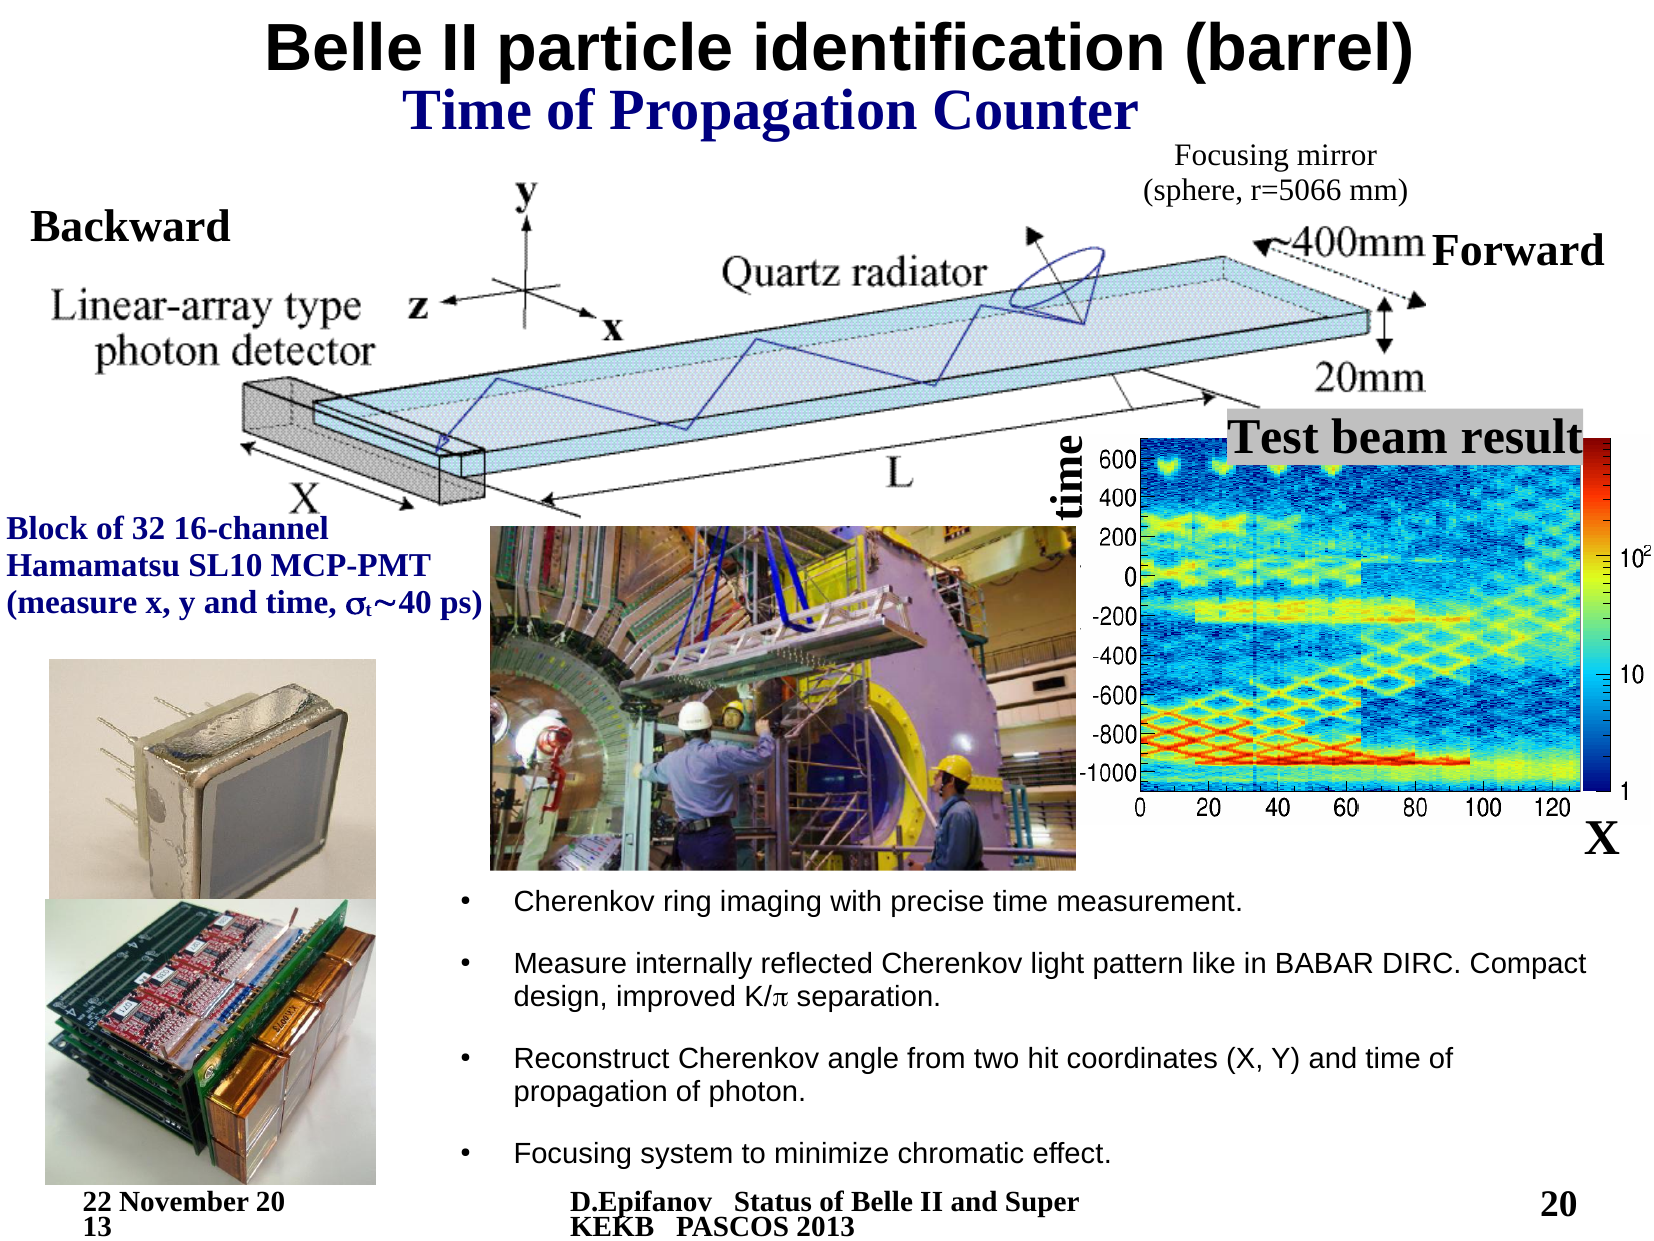

# Belle II particle identification (barrel)
Time of Propagation Counter
Focusing mirror
(sphere, r=5066 mm)
Backward
Forward
Test beam result
time
Block of 32 16-channel
Hamamatsu SL10 MCP-PMT
(measure x, y and time, t40 ps)
X
Cherenkov ring imaging with precise time measurement.
Measure internally reflected Cherenkov light pattern like in BABAR DIRC. Compact design, improved K/ separation.
Reconstruct Cherenkov angle from two hit coordinates (X, Y) and time of propagation of photon.
Focusing system to minimize chromatic effect.
20
22 November 2013
D.Epifanov Status of Belle II and SuperKEKB PASCOS 2013